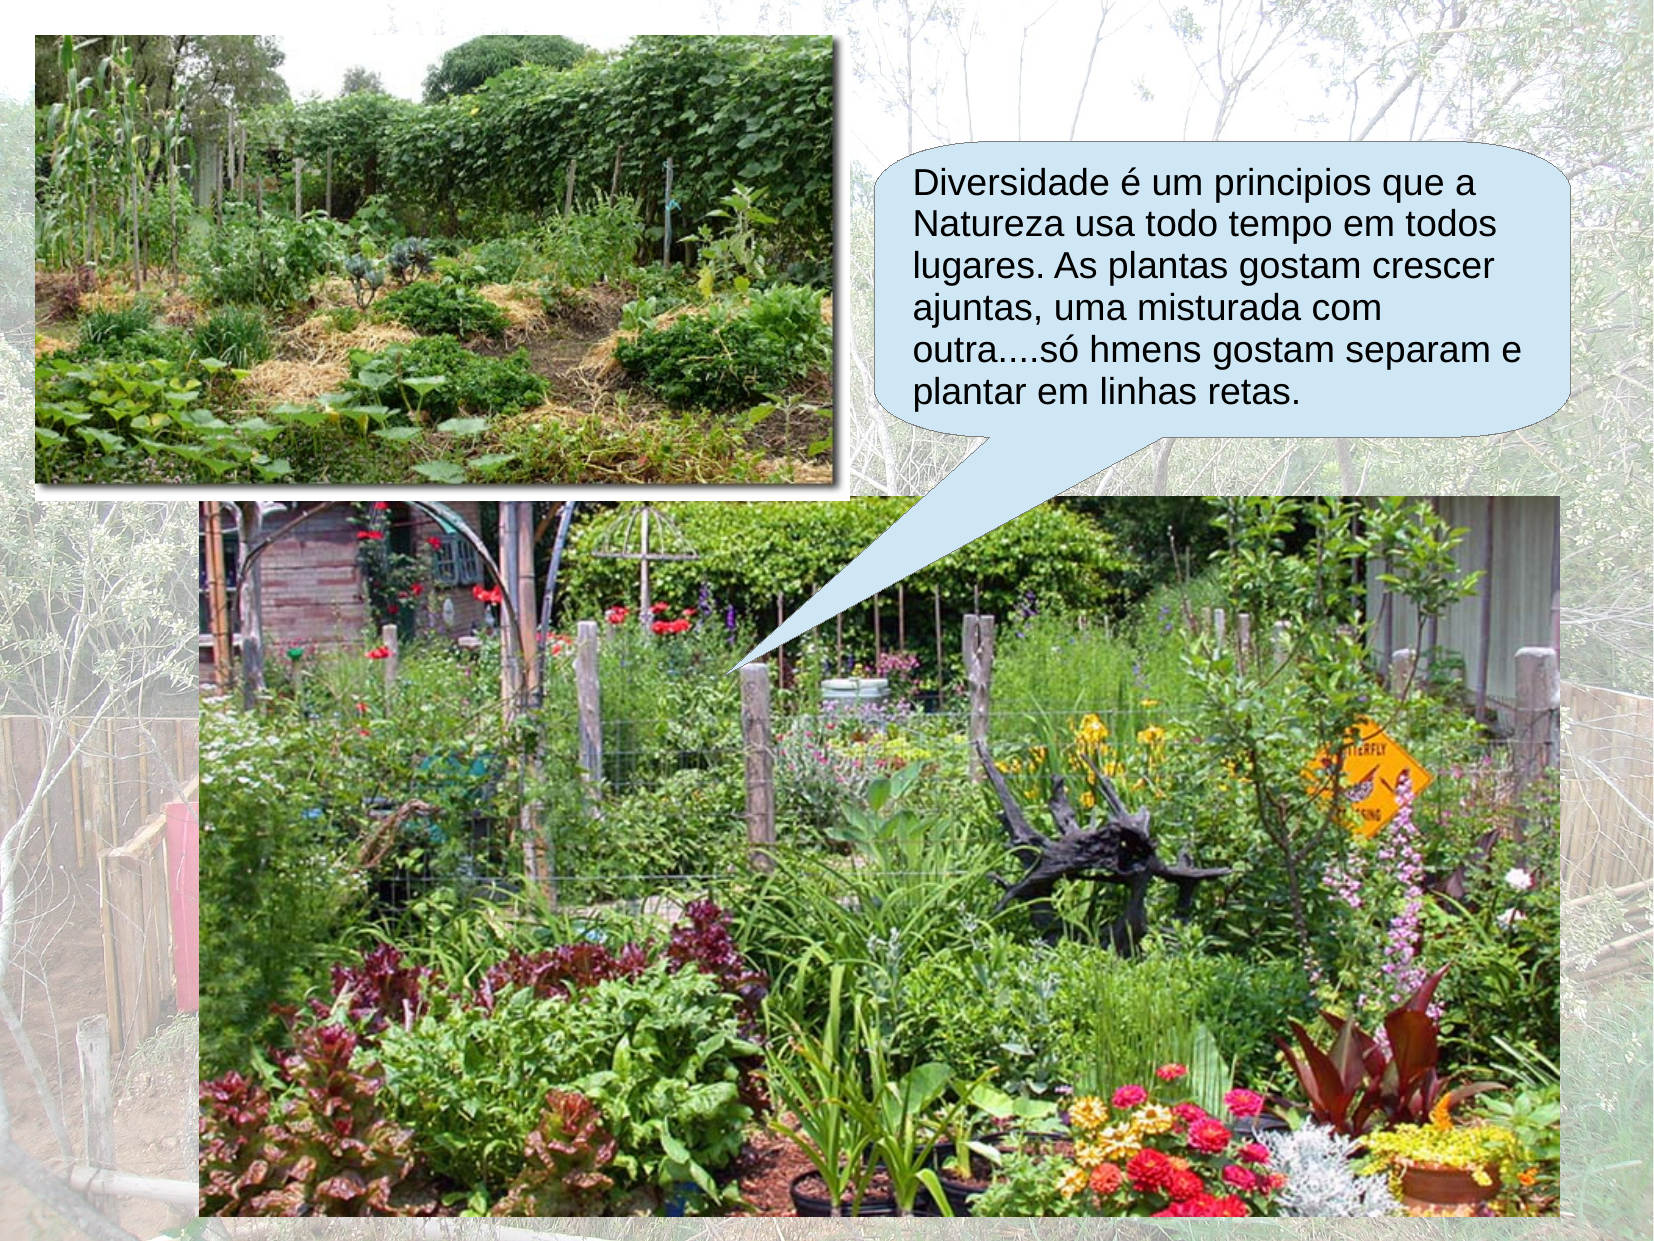

Diversidade é um principios que a Natureza usa todo tempo em todos lugares. As plantas gostam crescer ajuntas, uma misturada com outra....só hmens gostam separam e plantar em linhas retas.